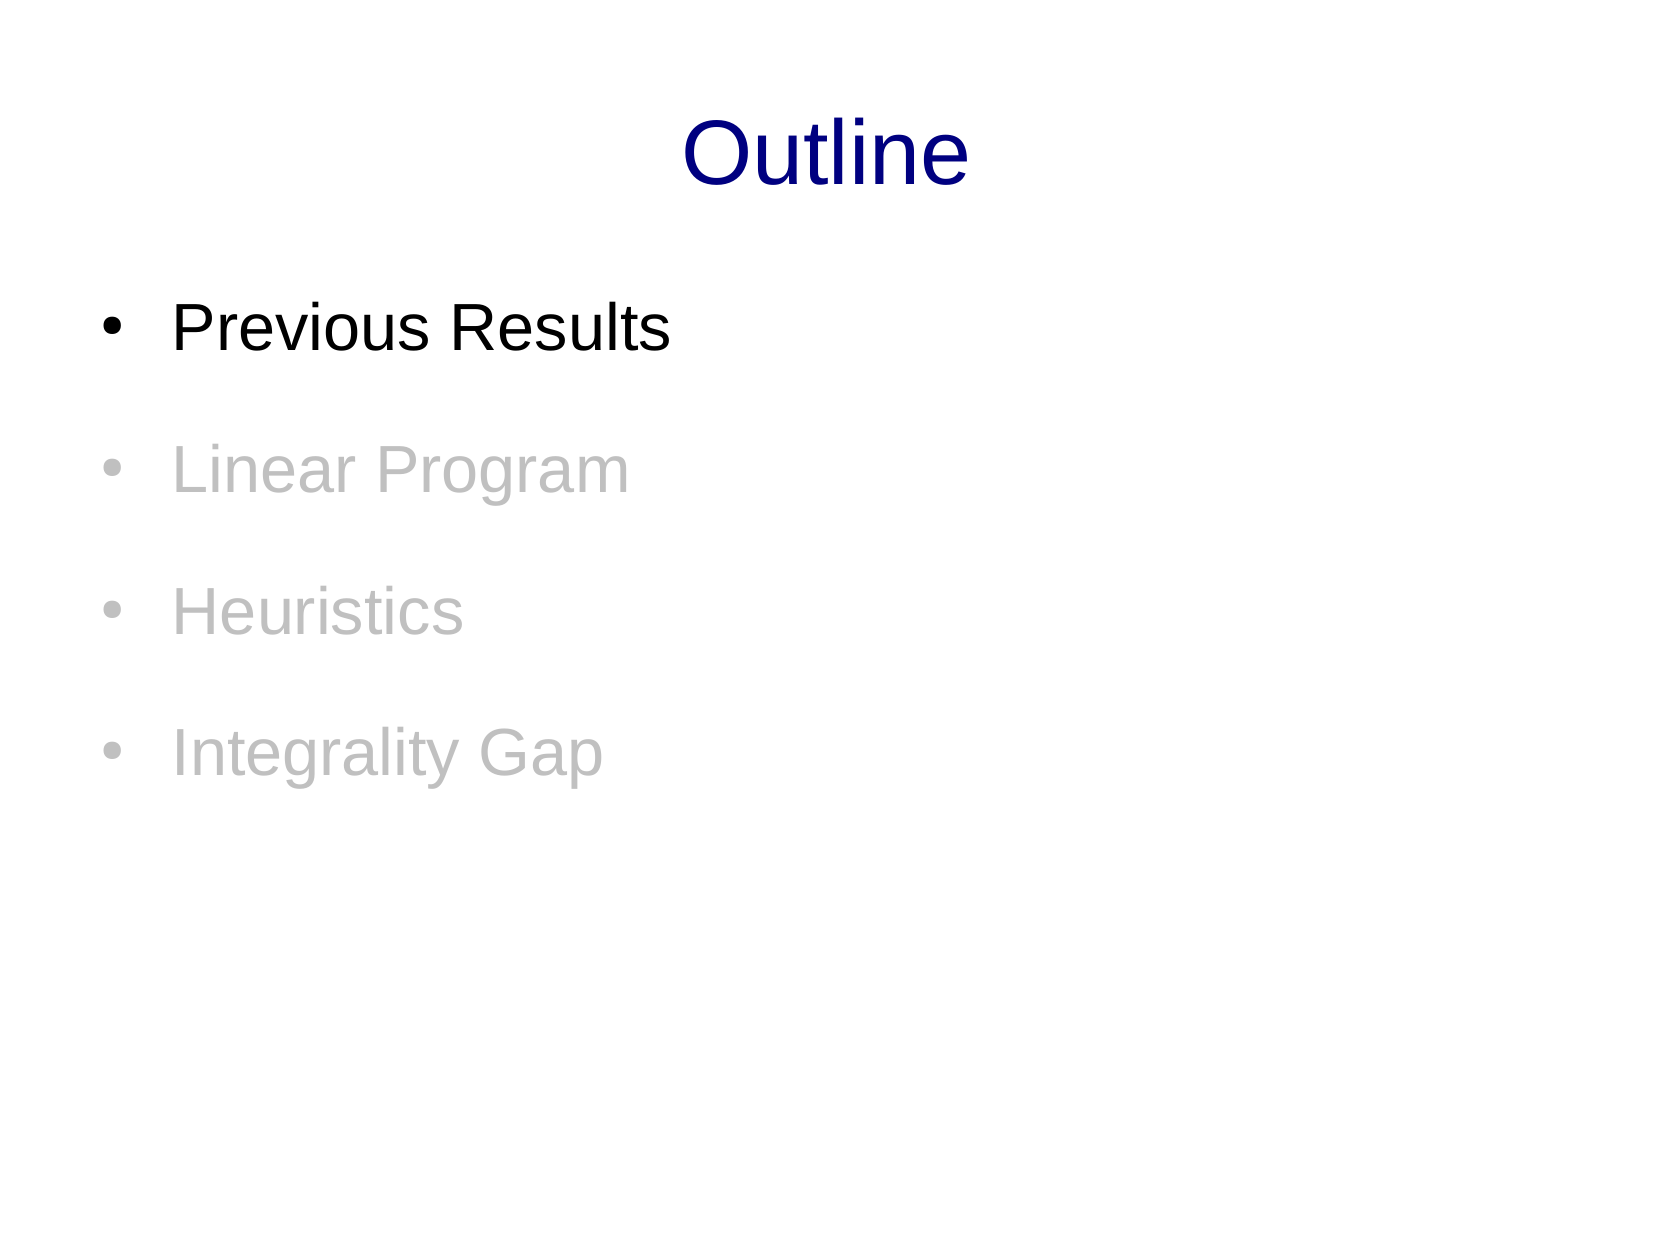

# Outline
 Previous Results
 Linear Program
 Heuristics
 Integrality Gap